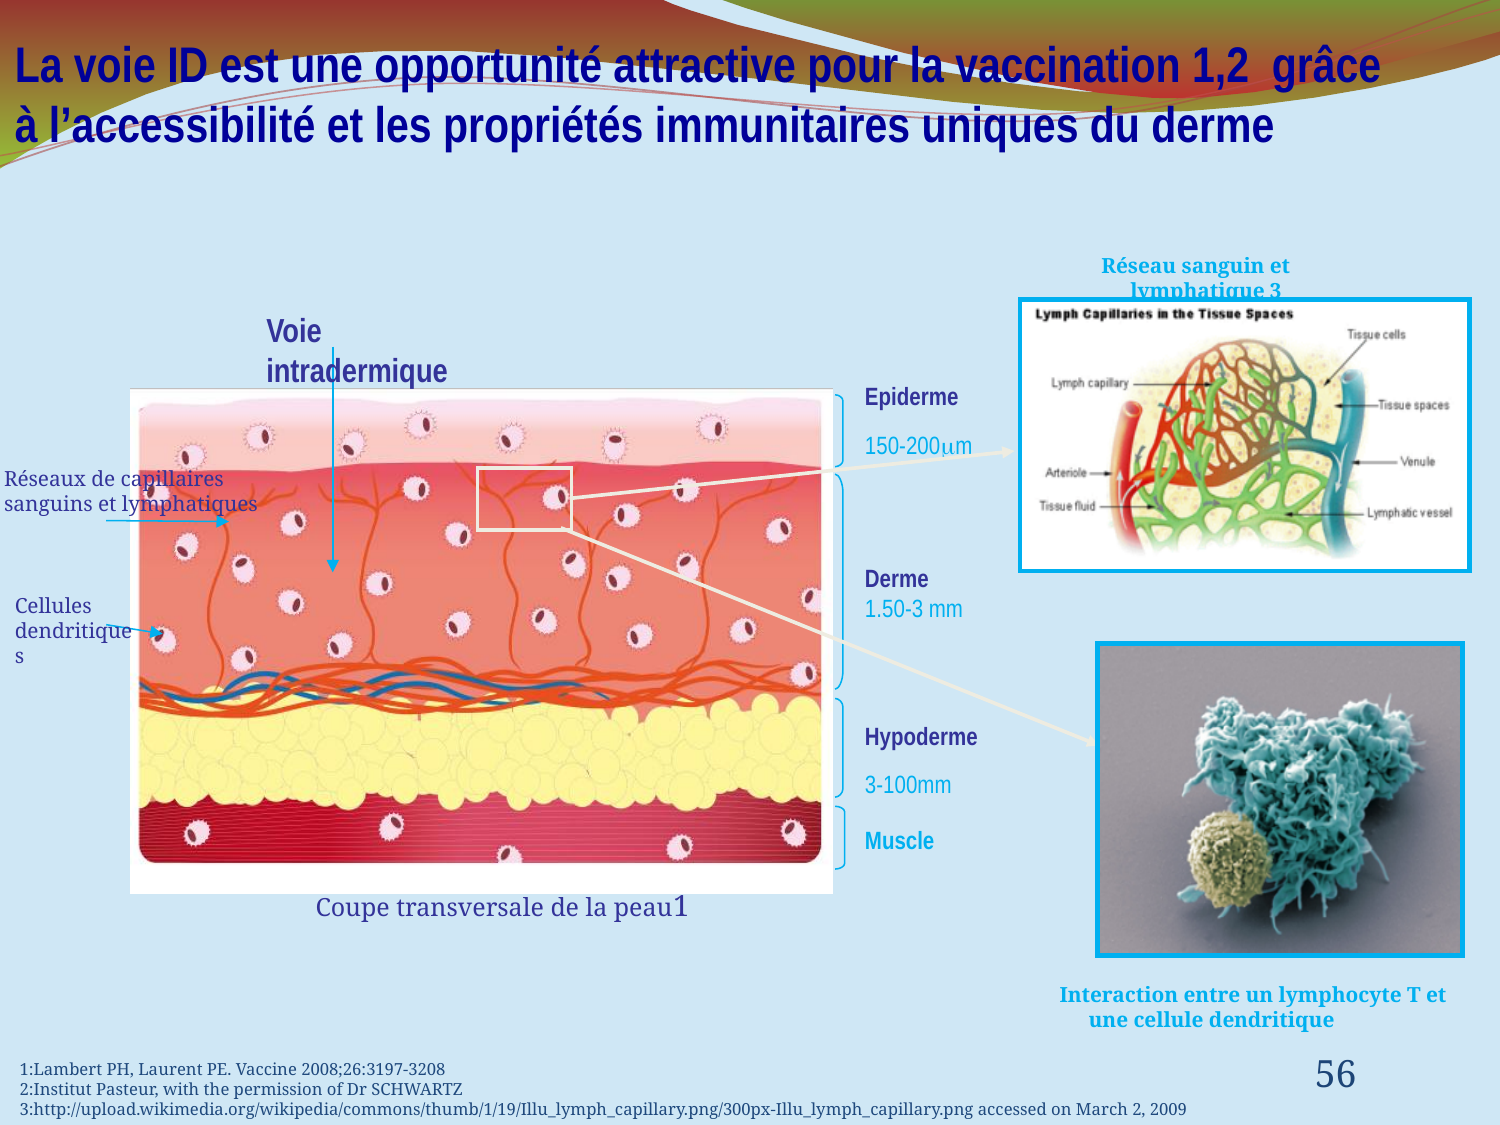

La voie ID est une opportunité attractive pour la vaccination 1,2 grâce à l’accessibilité et les propriétés immunitaires uniques du derme
Réseau sanguin et lymphatique 3
Voie intradermique
Epiderme
150-200mm
Réseaux de capillaires
sanguins et lymphatiques
Derme
1.50-3 mm
Cellules
dendritiques
Hypoderme
3-100mm
Muscle
Coupe transversale de la peau1
Interaction entre un lymphocyte T et une cellule dendritique
1:Lambert PH, Laurent PE. Vaccine 2008;26:3197-3208
2:Institut Pasteur, with the permission of Dr SCHWARTZ
3:http://upload.wikimedia.org/wikipedia/commons/thumb/1/19/Illu_lymph_capillary.png/300px-Illu_lymph_capillary.png accessed on March 2, 2009